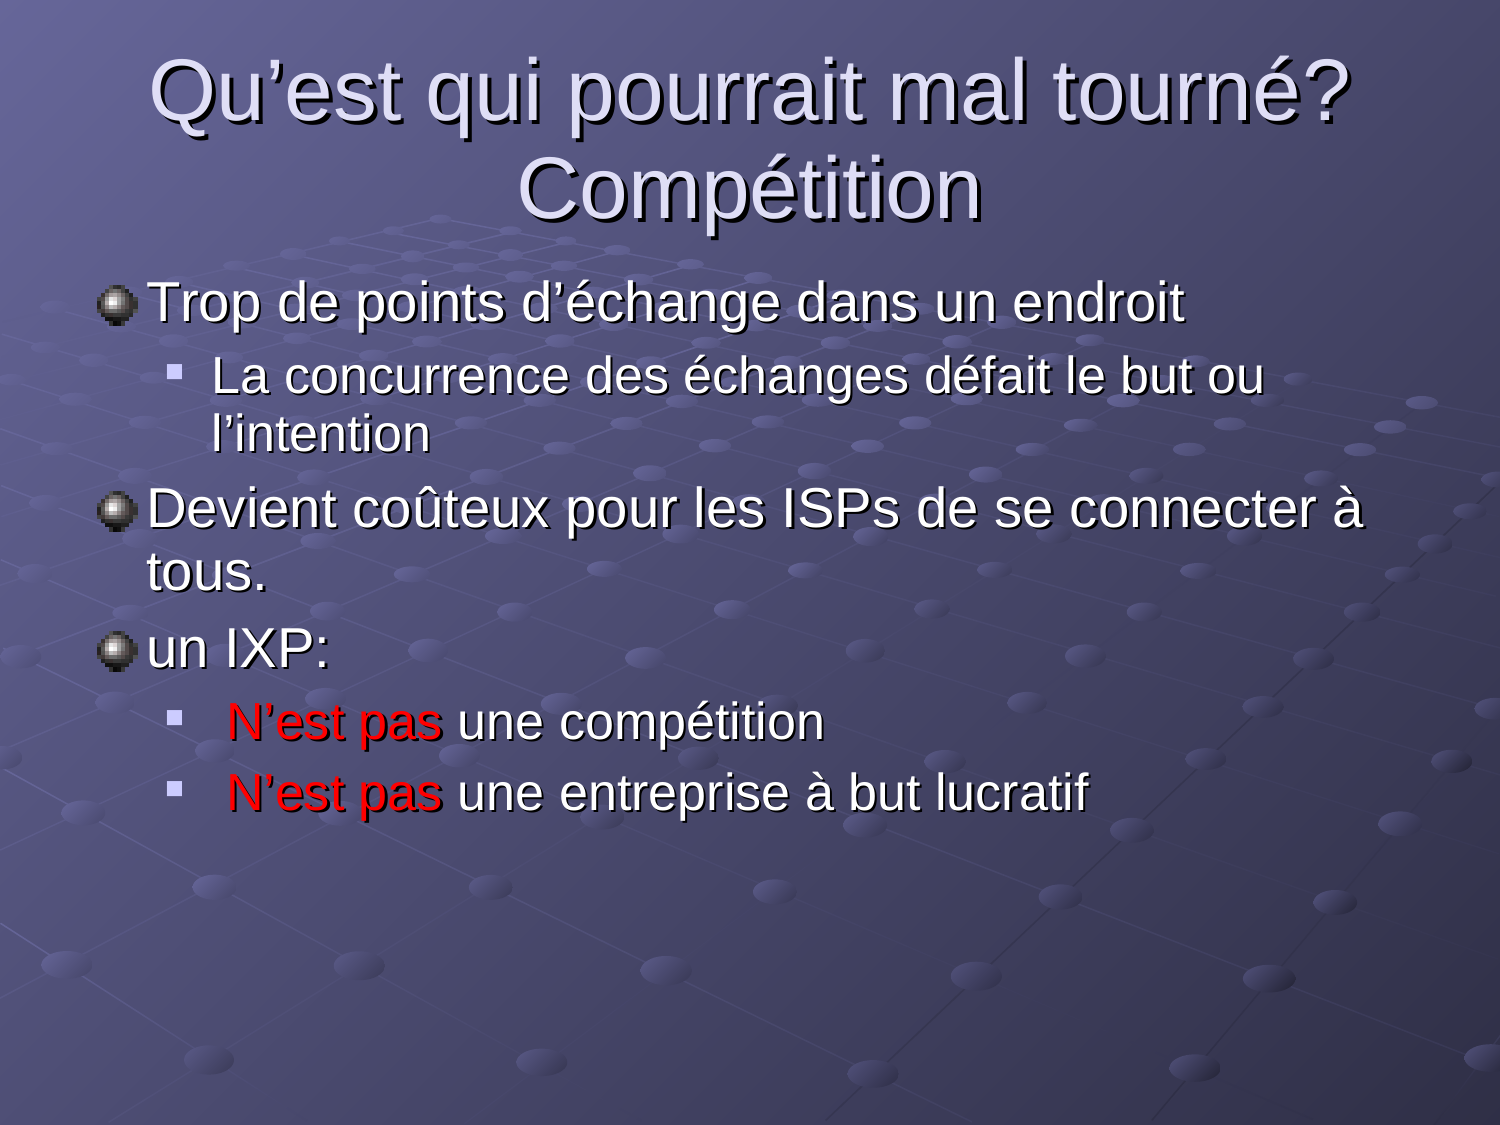

# Qu’est qui pourrait mal tourné? Compétition
Trop de points d’échange dans un endroit
La concurrence des échanges défait le but ou l’intention
Devient coûteux pour les ISPs de se connecter à tous.
un IXP:
 N’est pas une compétition
 N’est pas une entreprise à but lucratif